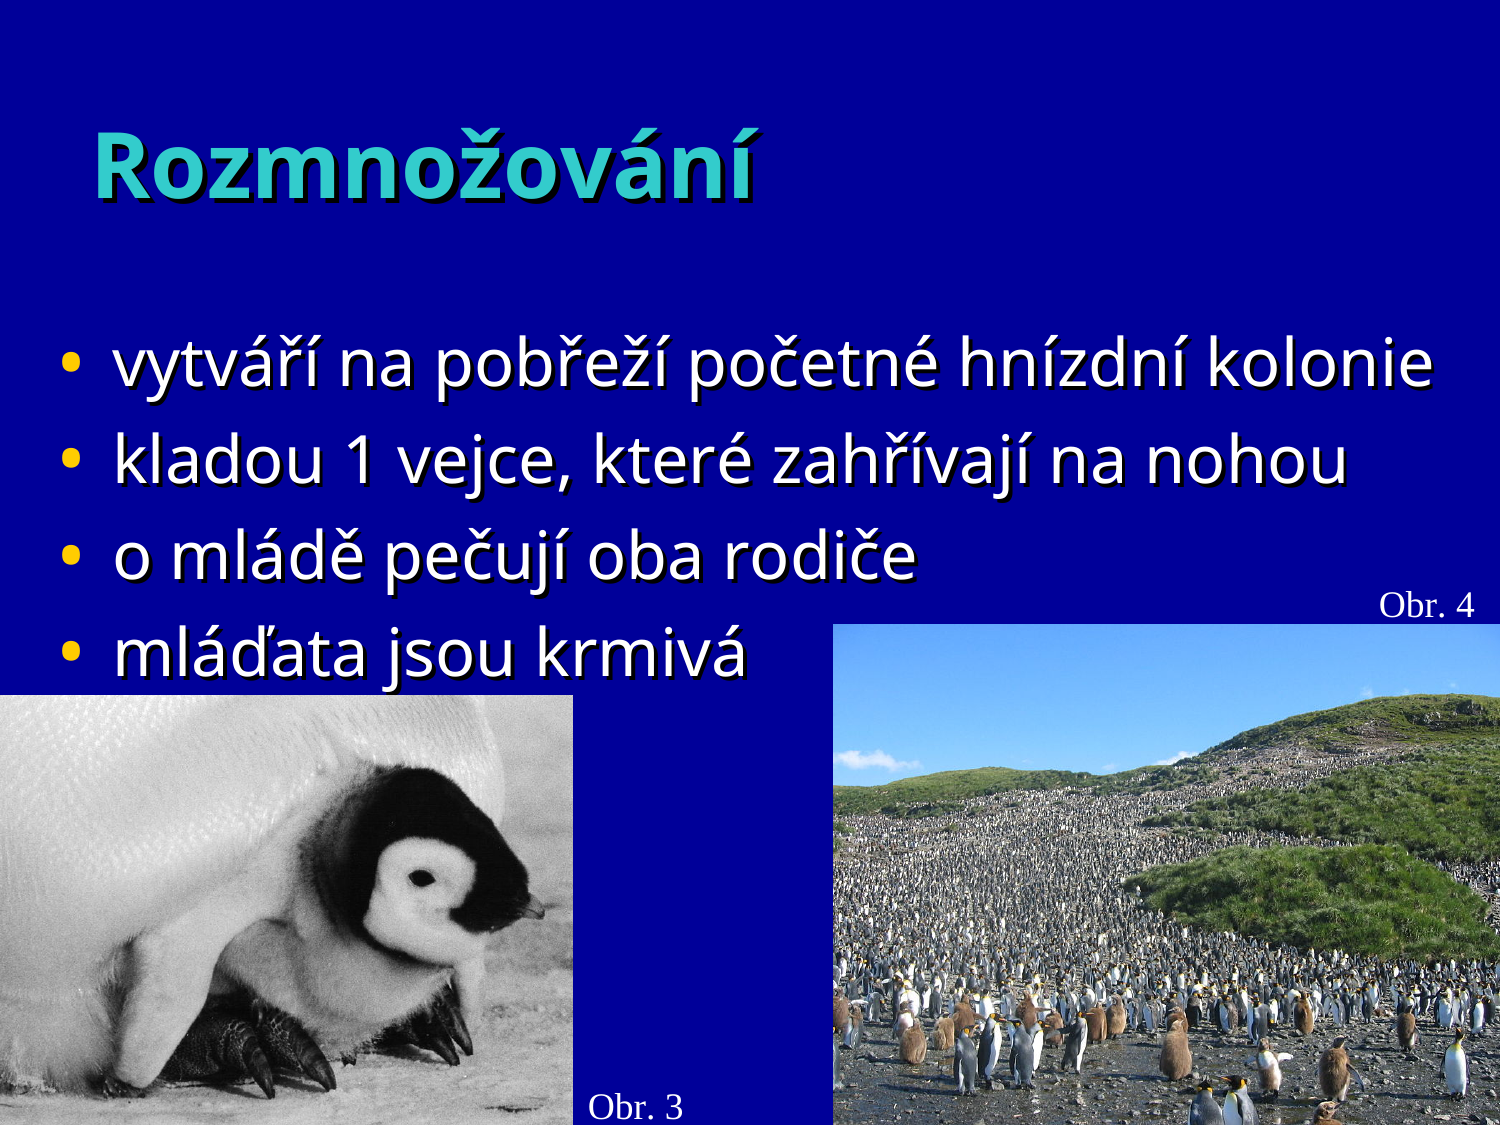

# Rozmnožování
vytváří na pobřeží početné hnízdní kolonie
kladou 1 vejce, které zahřívají na nohou
o mládě pečují oba rodiče
mláďata jsou krmivá
Obr. 4
Obr. 3